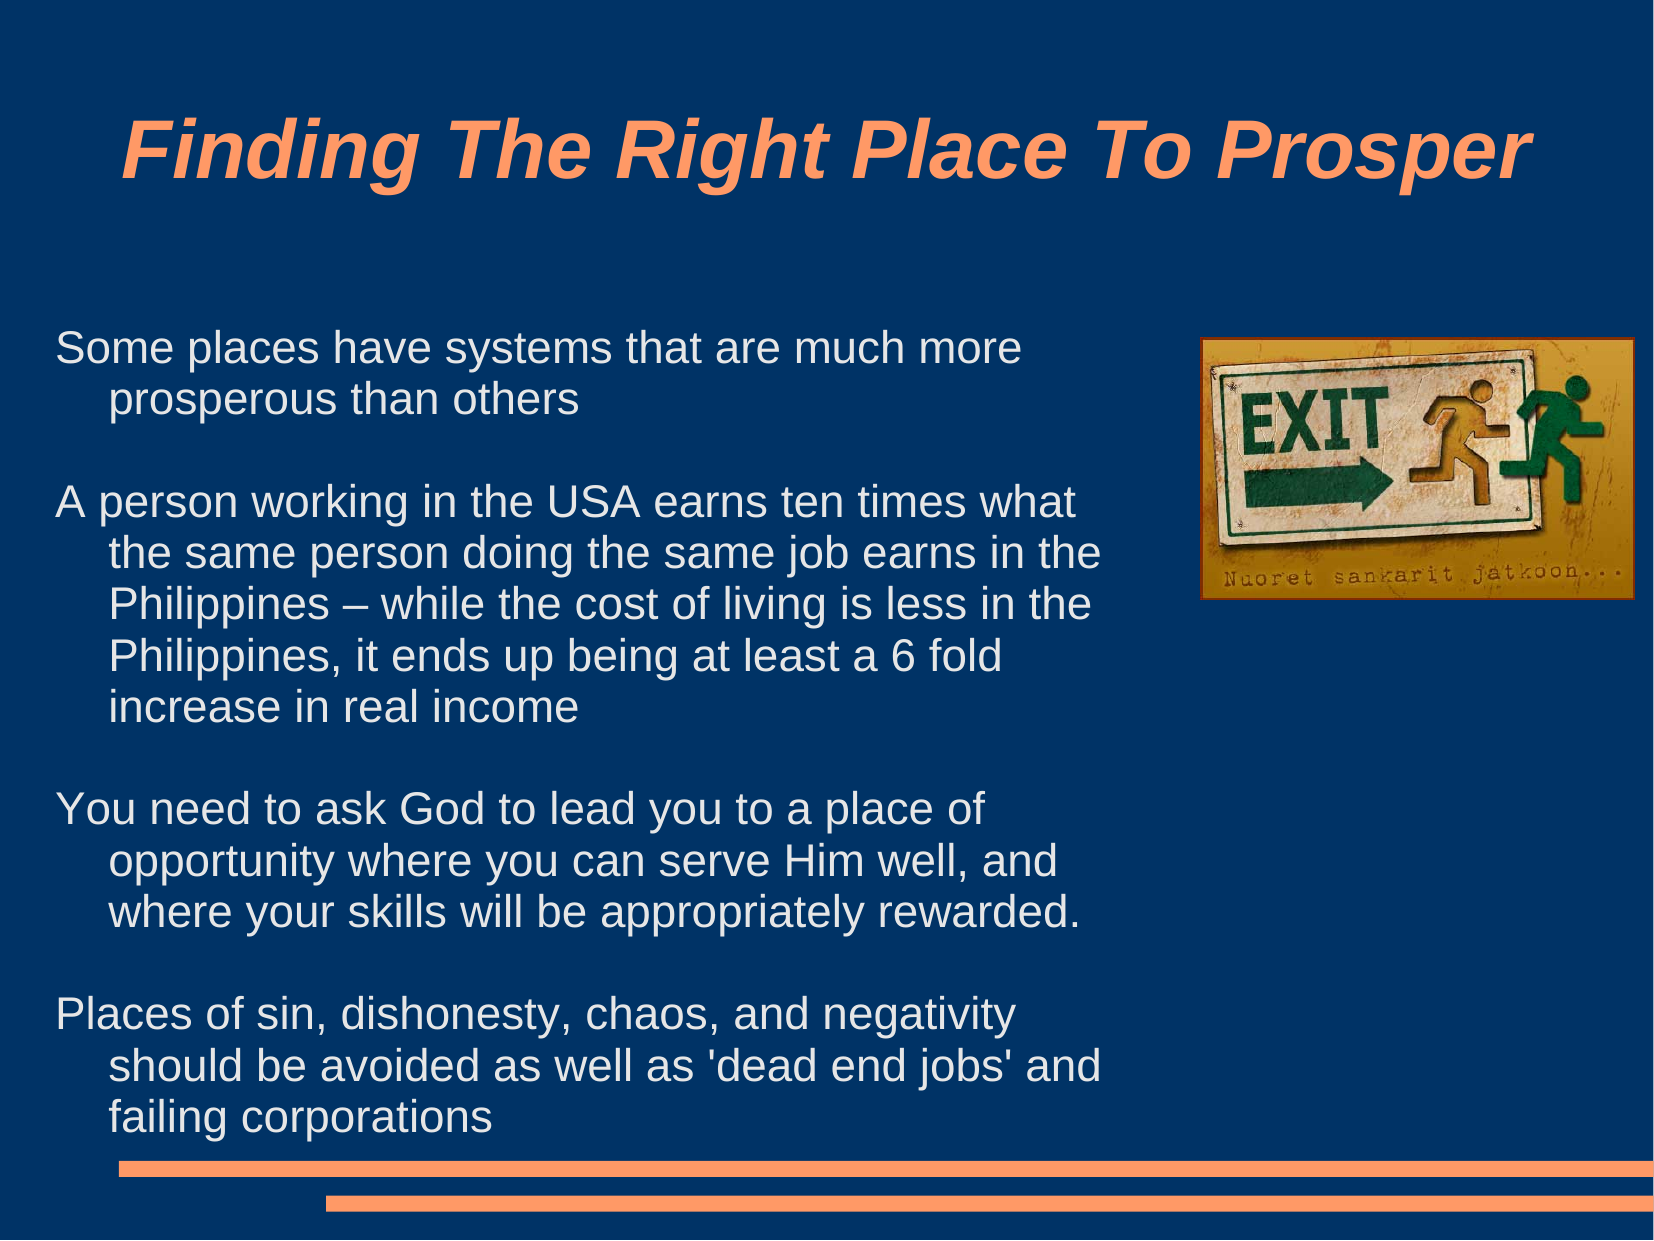

# Finding The Right Place To Prosper
Some places have systems that are much more prosperous than others
A person working in the USA earns ten times what the same person doing the same job earns in the Philippines – while the cost of living is less in the Philippines, it ends up being at least a 6 fold increase in real income
You need to ask God to lead you to a place of opportunity where you can serve Him well, and where your skills will be appropriately rewarded.
Places of sin, dishonesty, chaos, and negativity should be avoided as well as 'dead end jobs' and failing corporations